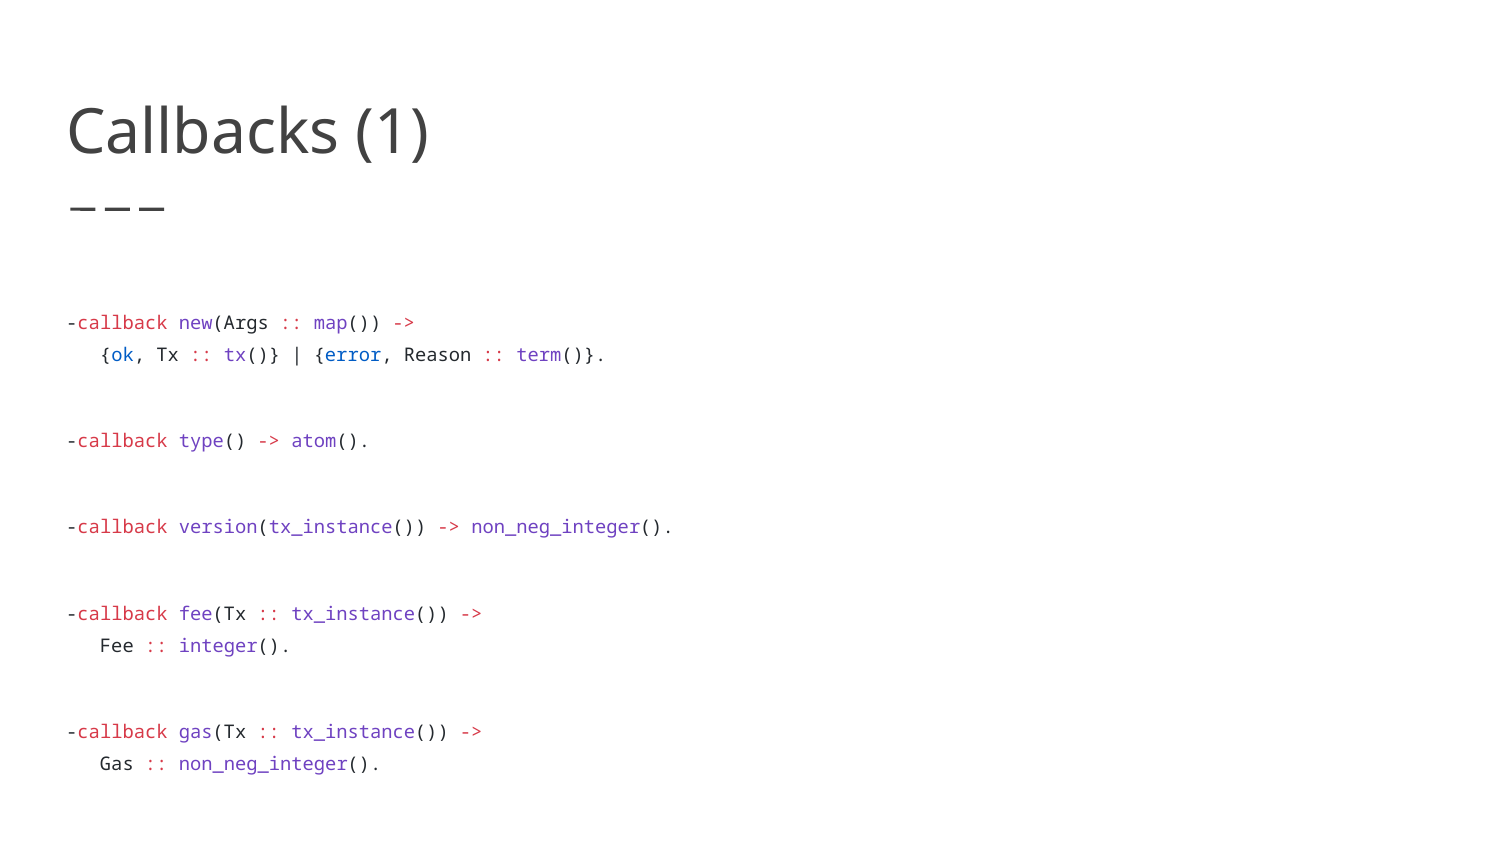

# Callbacks (1)
-callback new(Args :: map()) ->
 {ok, Tx :: tx()} | {error, Reason :: term()}.
-callback type() -> atom().
-callback version(tx_instance()) -> non_neg_integer().
-callback fee(Tx :: tx_instance()) ->
 Fee :: integer().
-callback gas(Tx :: tx_instance()) ->
 Gas :: non_neg_integer().